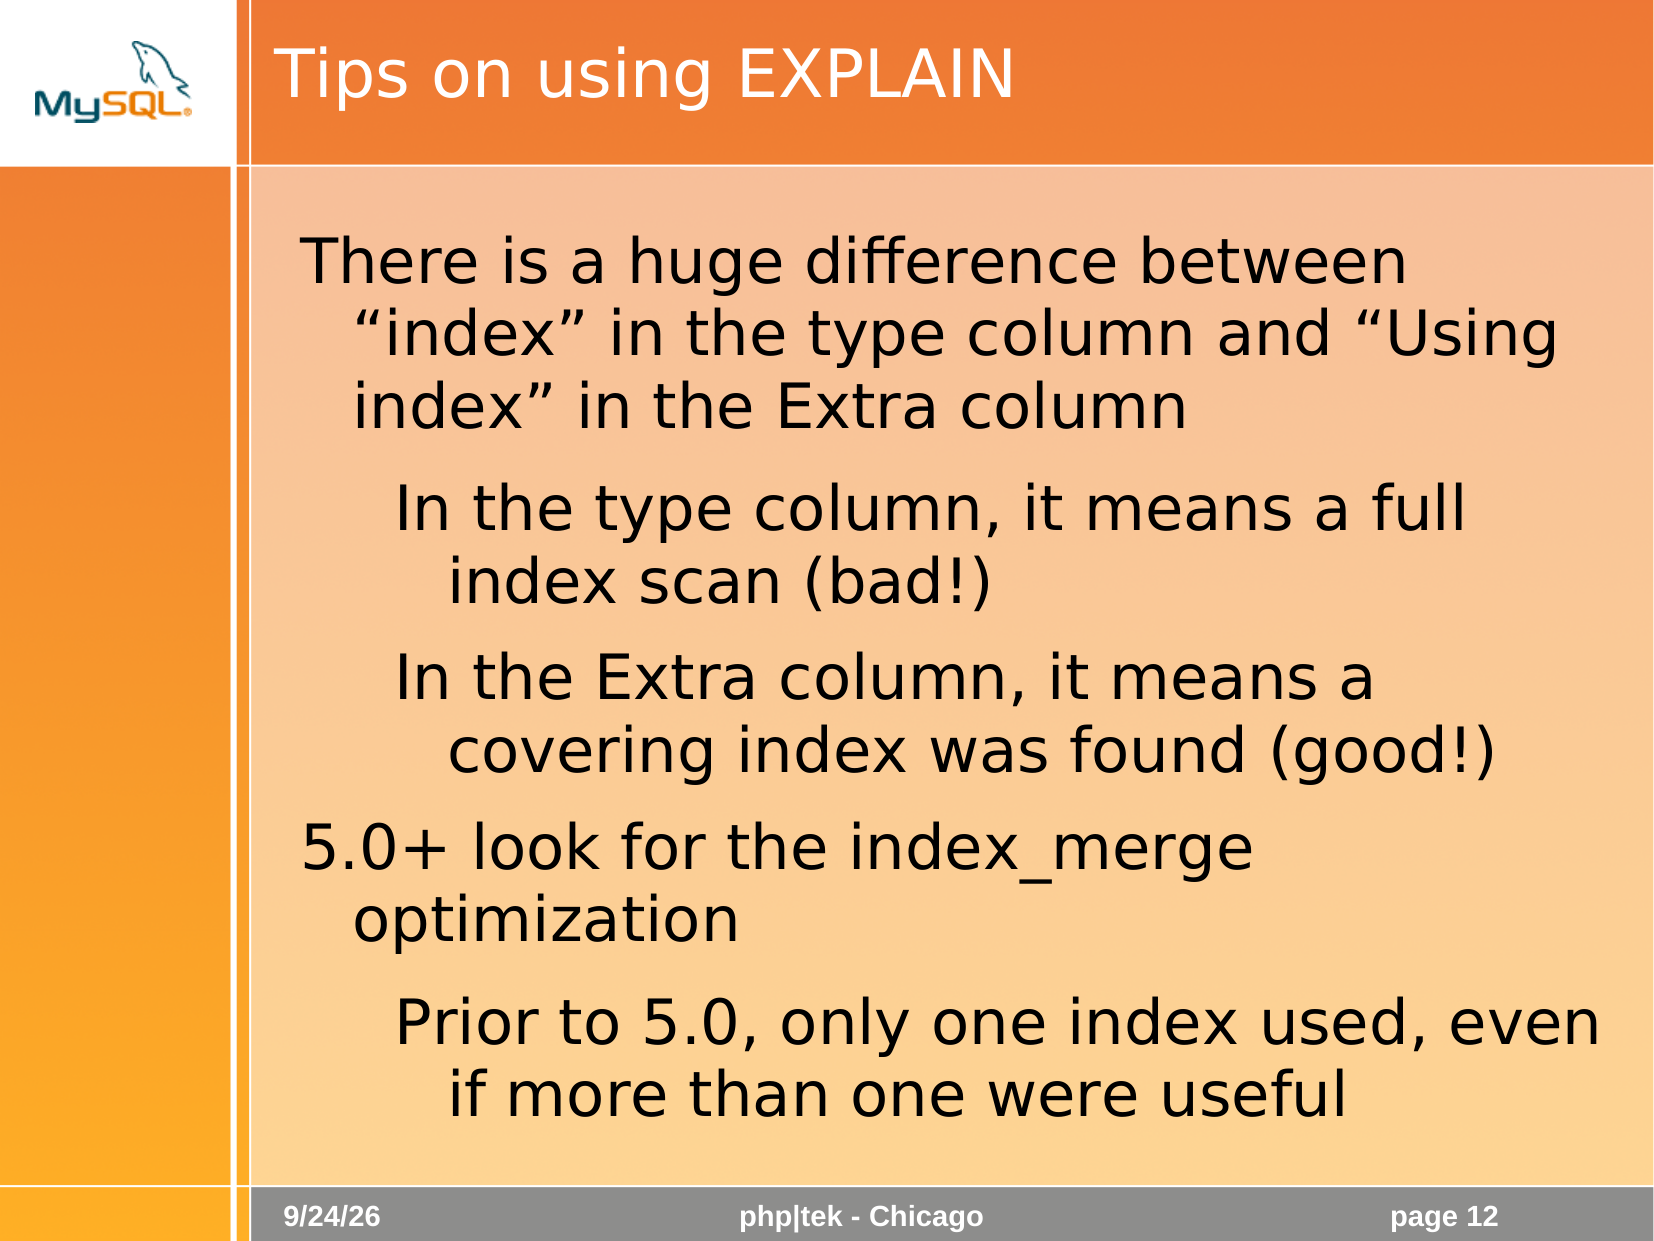

# Tips on using EXPLAIN
There is a huge difference between “index” in the type column and “Using index” in the Extra column
In the type column, it means a full index scan (bad!)
In the Extra column, it means a covering index was found (good!)
5.0+ look for the index_merge optimization
Prior to 5.0, only one index used, even if more than one were useful